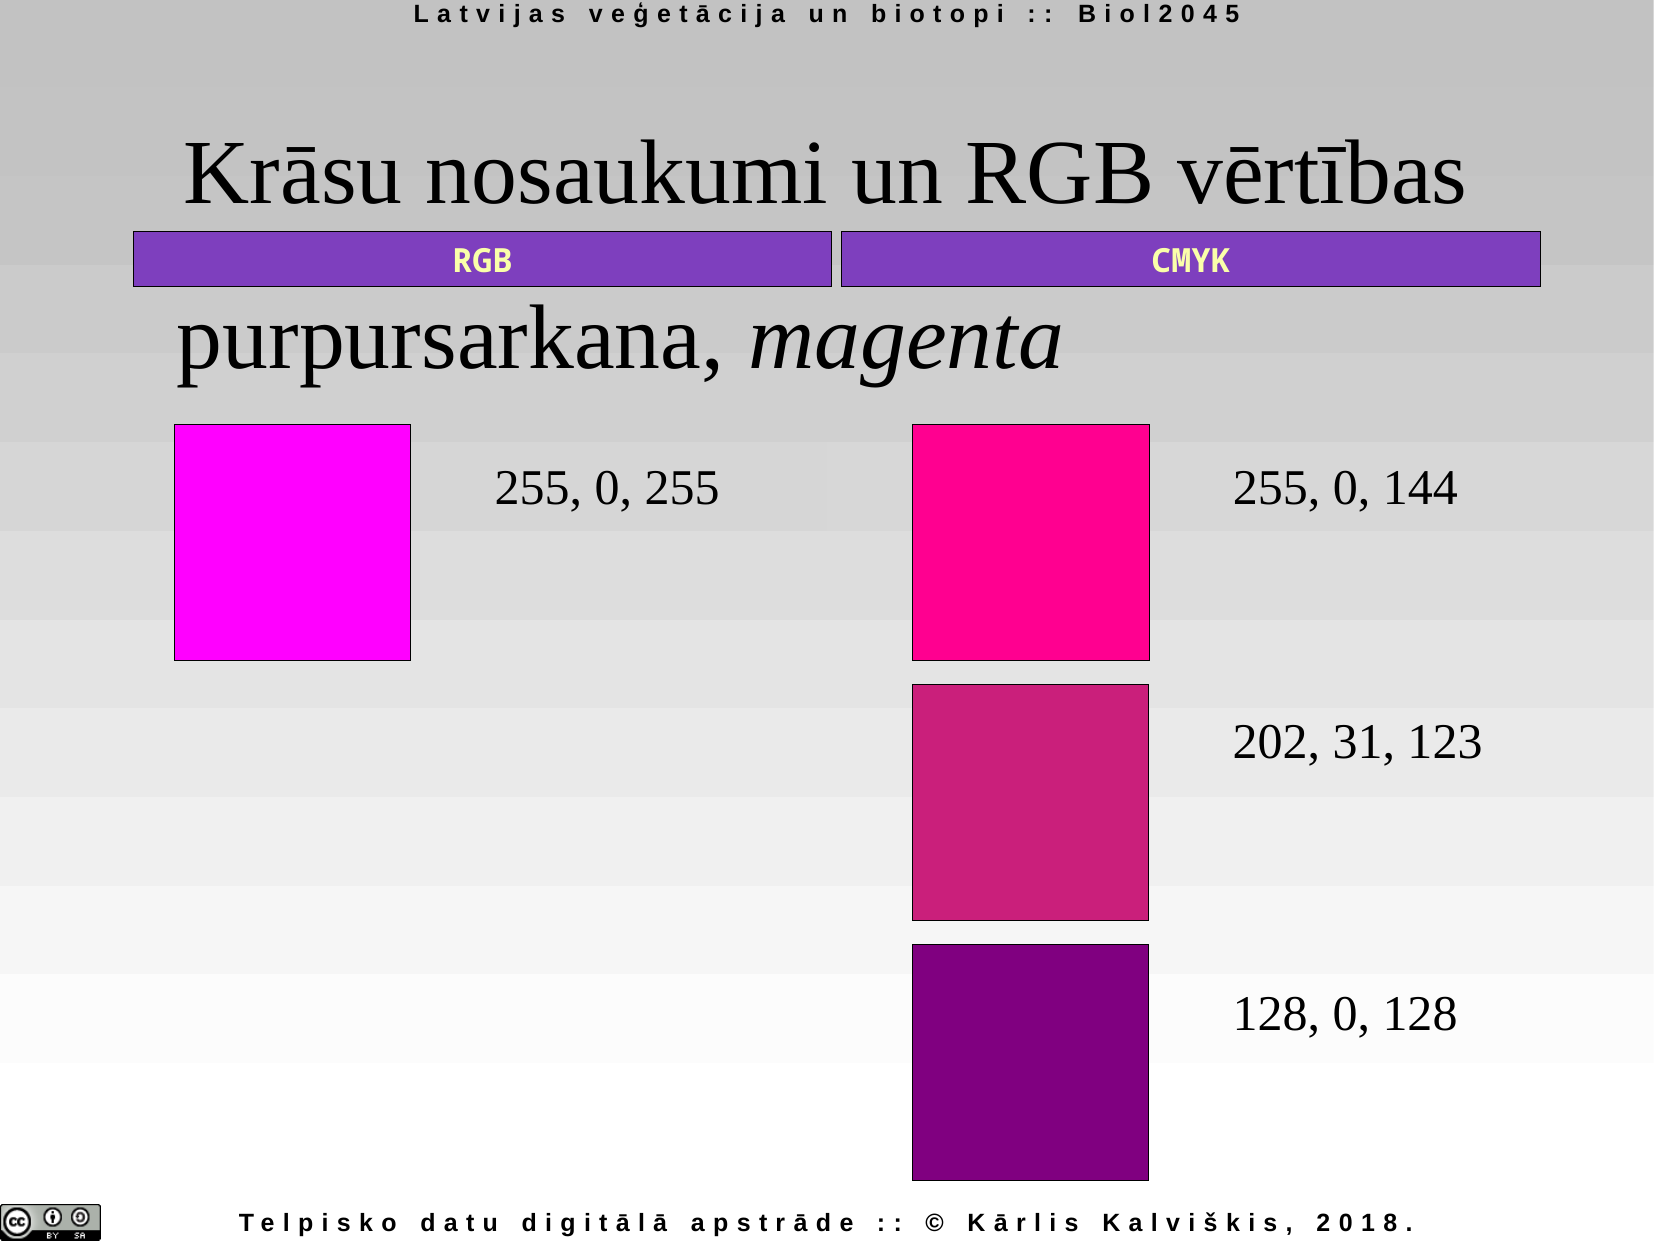

# Krāsu nosaukumi un RGB vērtības
RGB
CMYK
purpursarkana, magenta
255, 0, 255
255, 0, 144
202, 31, 123
128, 0, 128